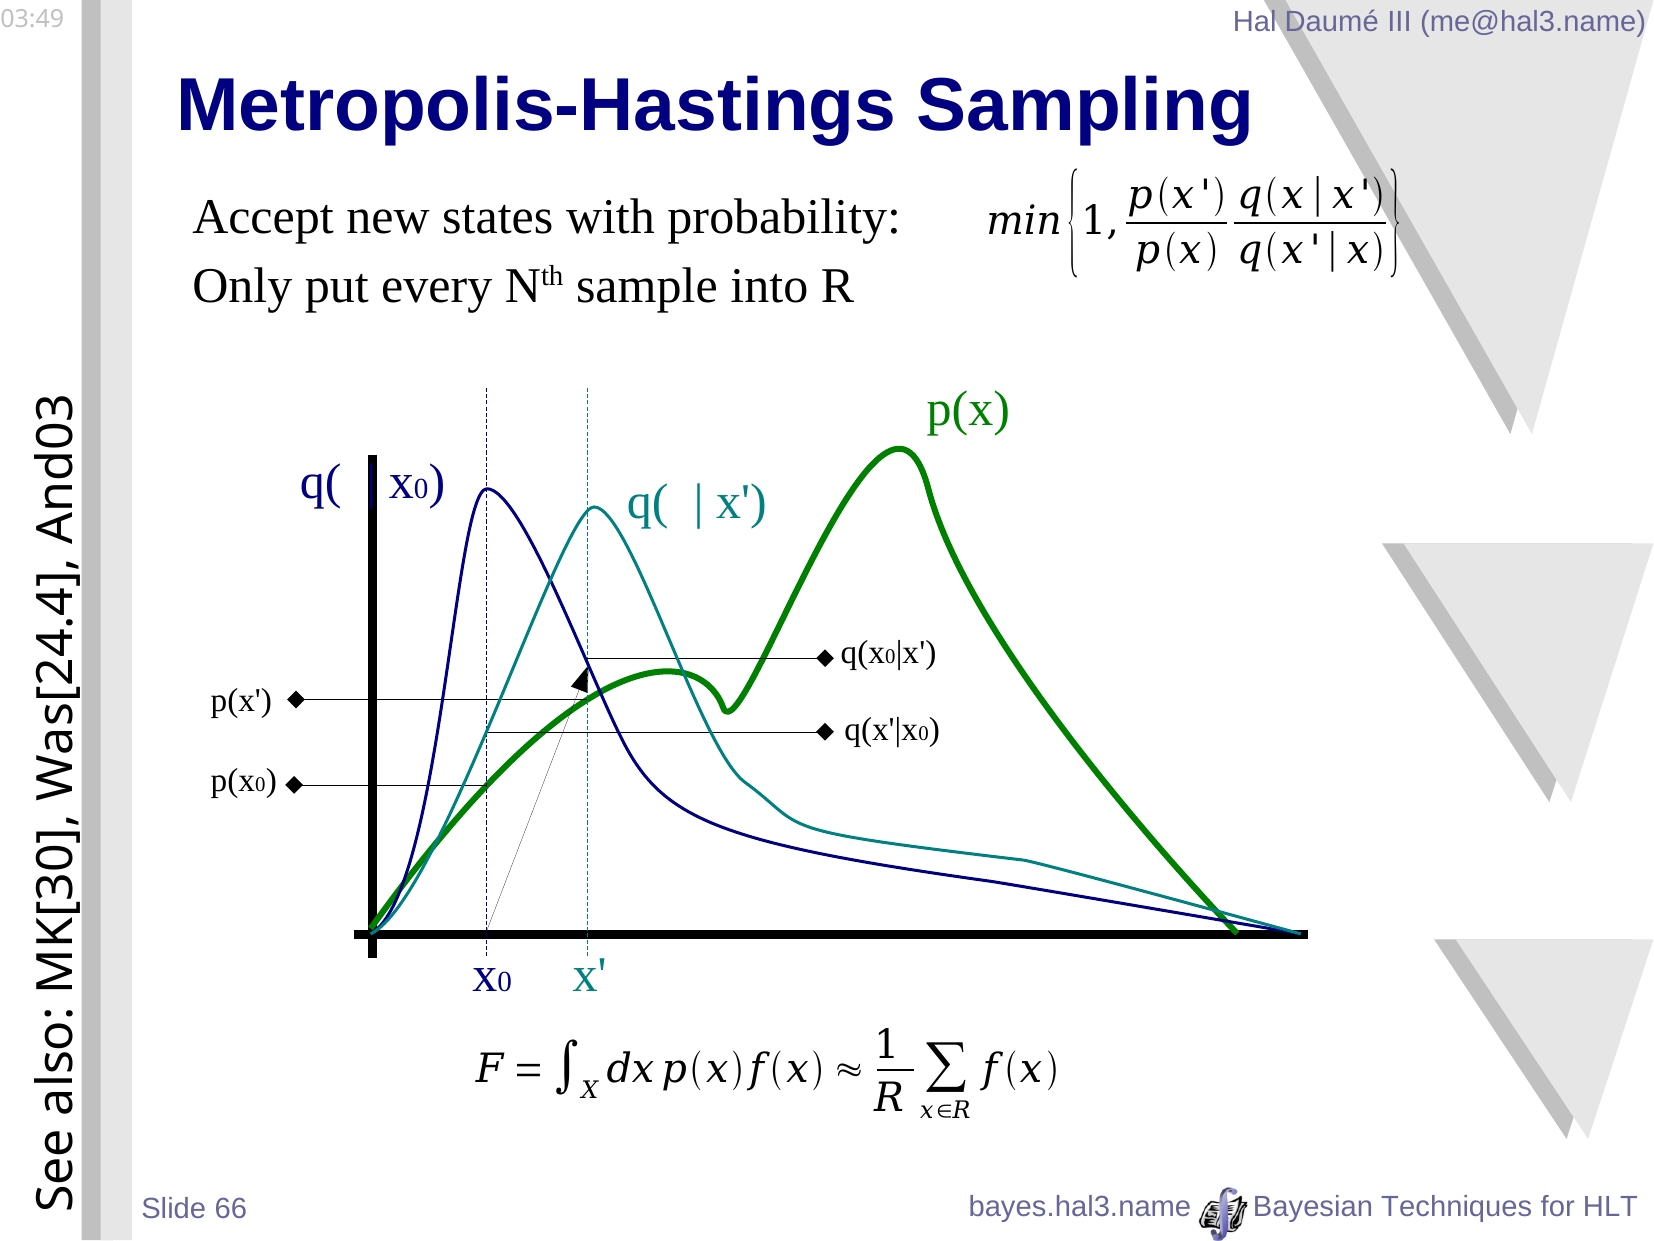

# Metropolis-Hastings Sampling
Accept new states with probability:
Only put every Nth sample into R
p(x)
x0
x'
q( | x0)
q( | x')
q(x0|x')
p(x')
q(x'|x0)
p(x0)
See also: MK[30], Was[24.4], And03